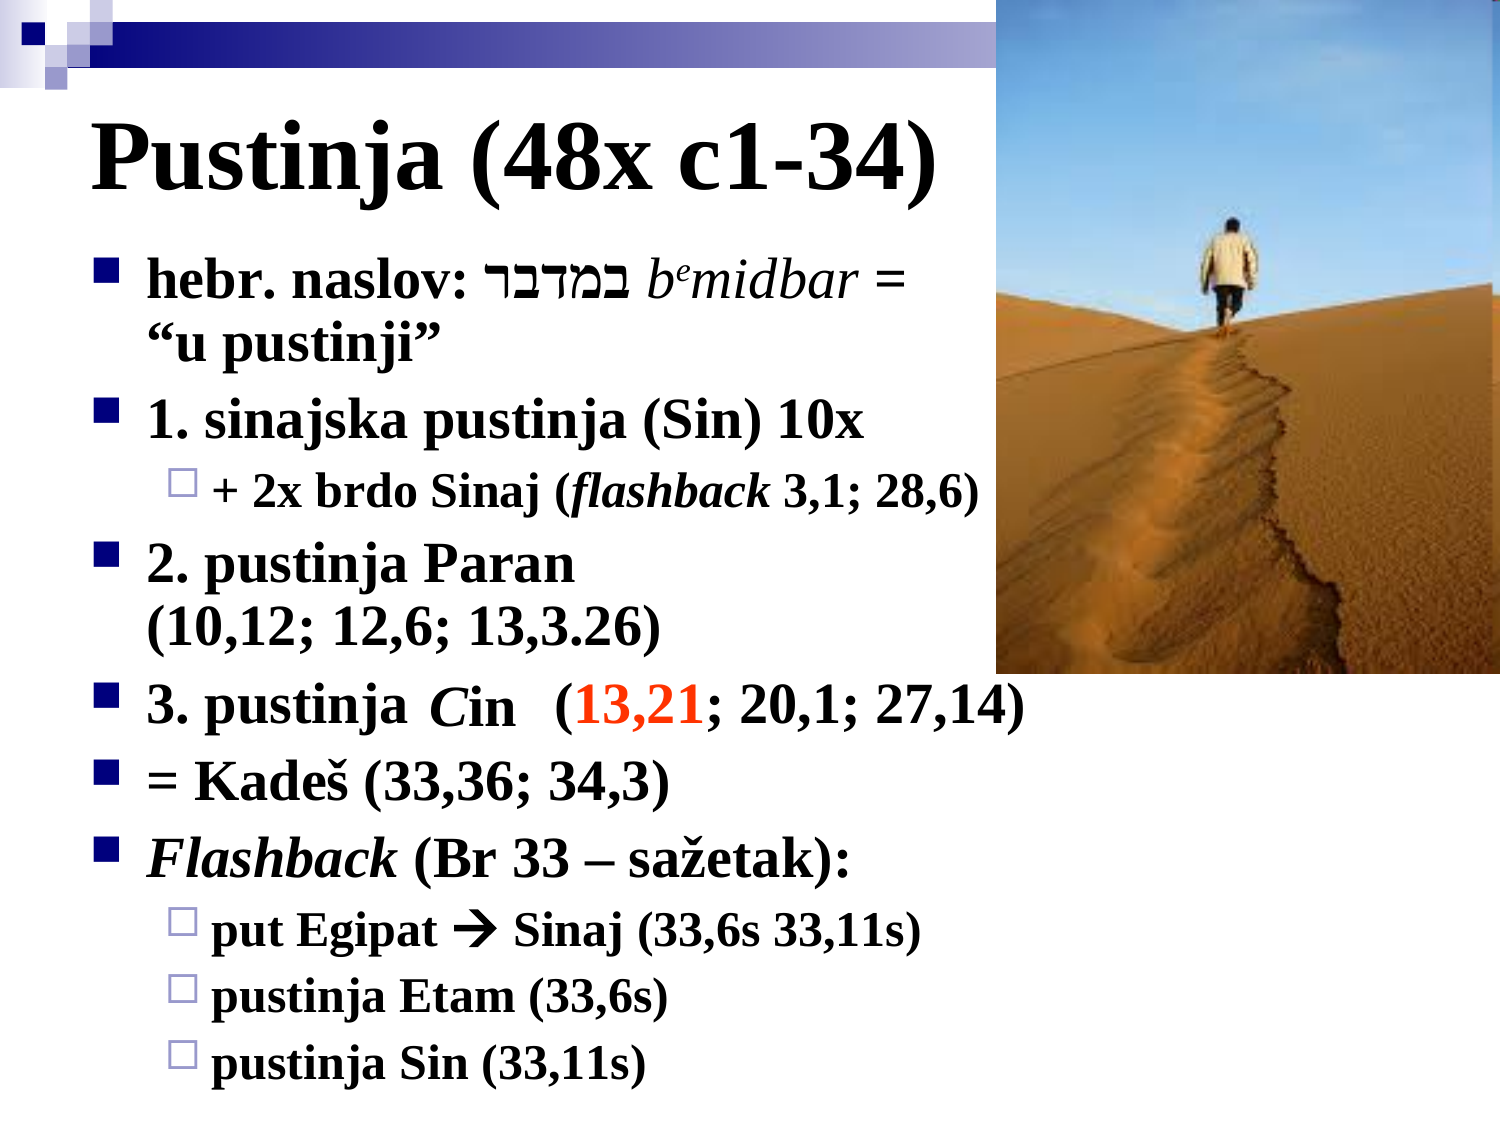

# Pustinja (48x c1-34)
hebr. naslov: במדבר bemidbar =
“u pustinji”
1. sinajska pustinja (Sin) 10x
+ 2x brdo Sinaj (flashback 3,1; 28,6)
2. pustinja Paran
(10,12; 12,6; 13,3.26)
3. pustinja (13,21; 20,1; 27,14)
= Kadeš (33,36; 34,3)
Flashback (Br 33 – sažetak):
put Egipat  Sinaj (33,6s 33,11s)
pustinja Etam (33,6s)
pustinja Sin (33,11s)
Cin